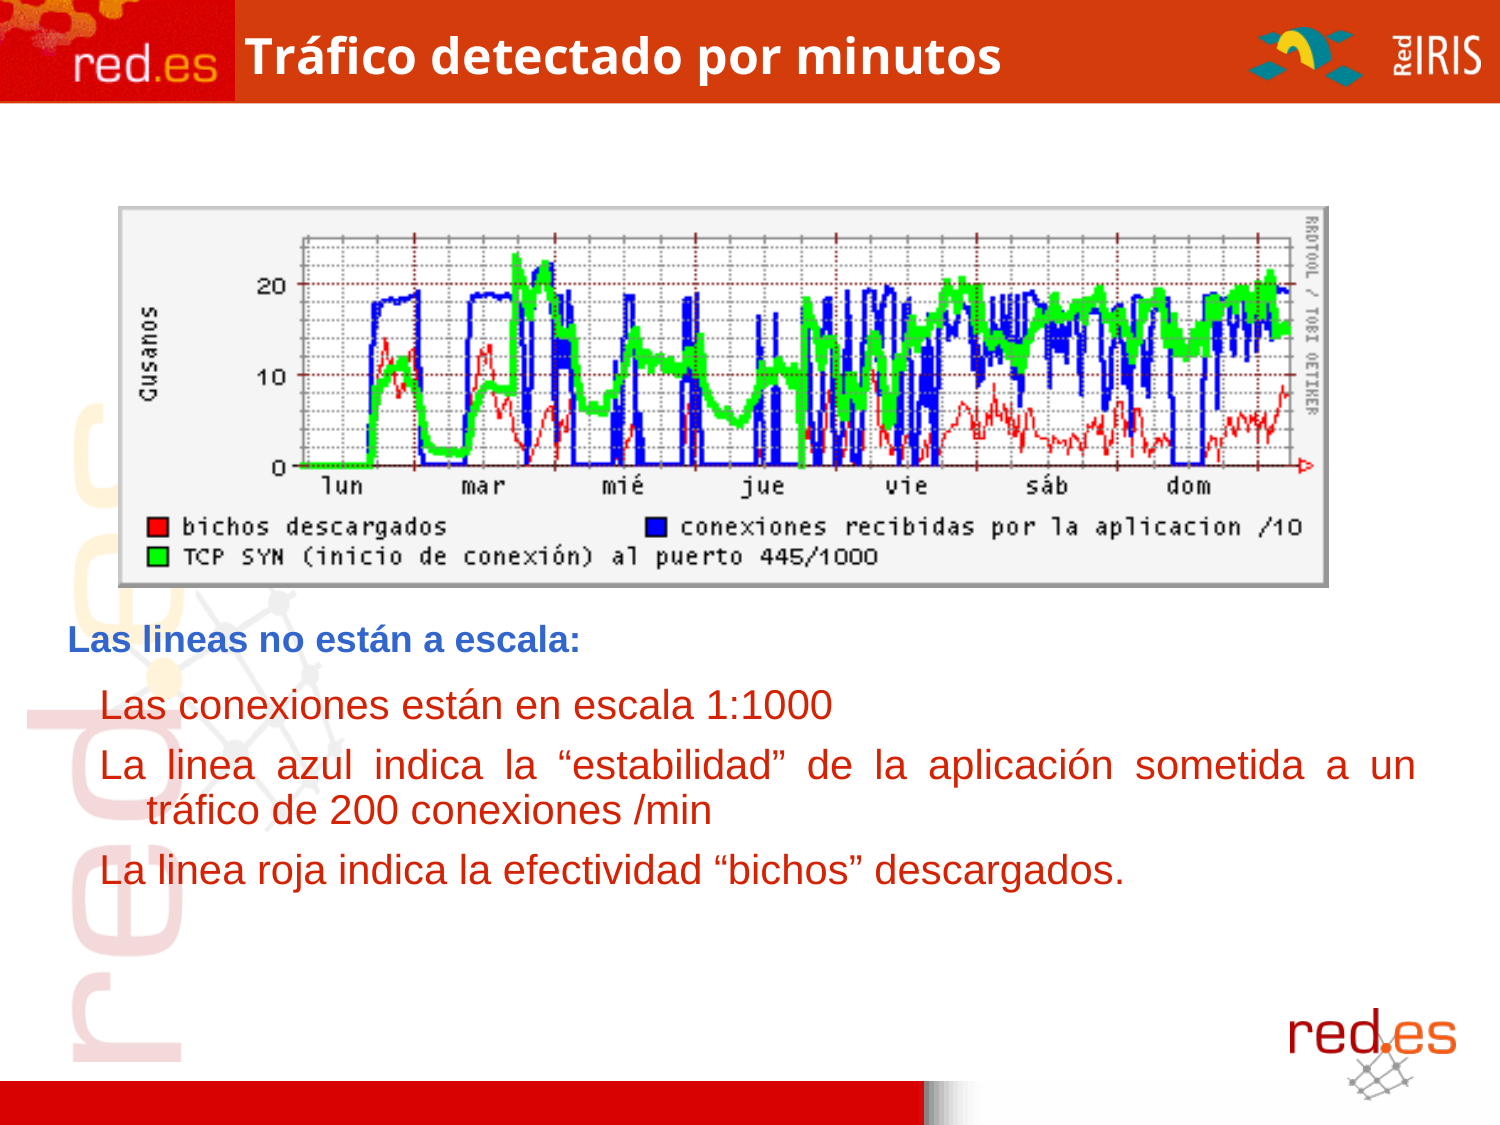

# Tráfico detectado por minutos
Las lineas no están a escala:
Las conexiones están en escala 1:1000
La linea azul indica la “estabilidad” de la aplicación sometida a un tráfico de 200 conexiones /min
La linea roja indica la efectividad “bichos” descargados.